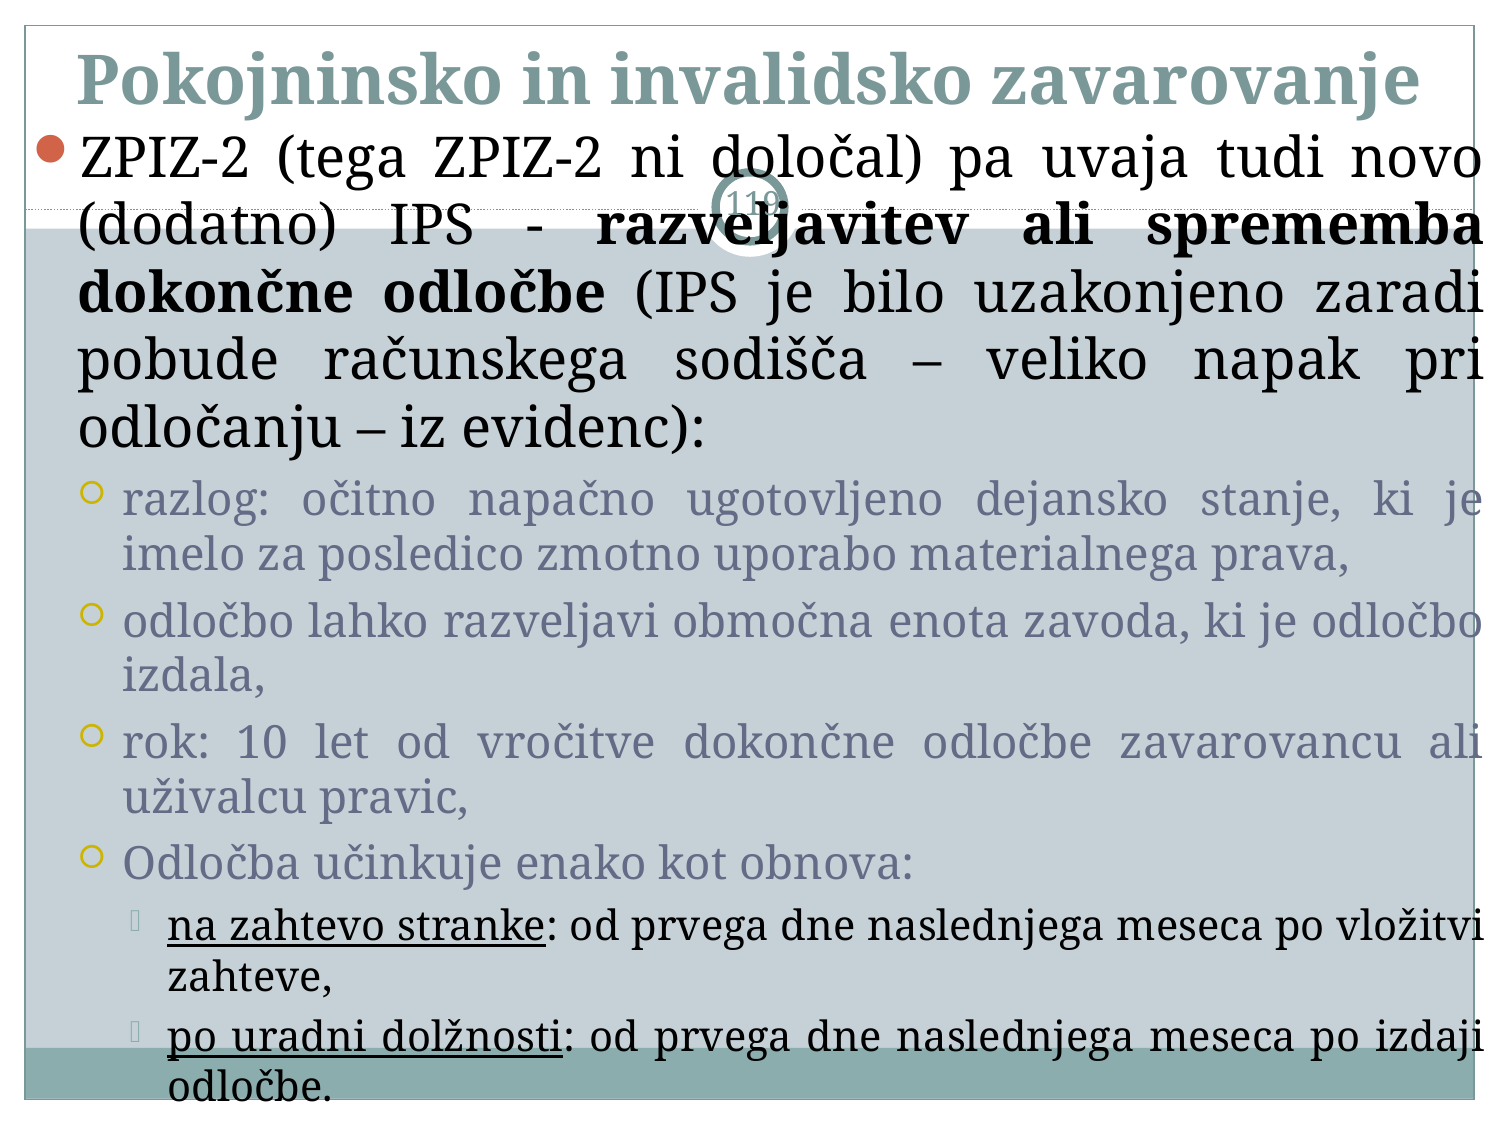

# Pokojninsko in invalidsko zavarovanje
ZPIZ-2 (tega ZPIZ-2 ni določal) pa uvaja tudi novo (dodatno) IPS - razveljavitev ali sprememba dokončne odločbe (IPS je bilo uzakonjeno zaradi pobude računskega sodišča – veliko napak pri odločanju – iz evidenc):
razlog: očitno napačno ugotovljeno dejansko stanje, ki je imelo za posledico zmotno uporabo materialnega prava,
odločbo lahko razveljavi območna enota zavoda, ki je odločbo izdala,
rok: 10 let od vročitve dokončne odločbe zavarovancu ali uživalcu pravic,
Odločba učinkuje enako kot obnova:
na zahtevo stranke: od prvega dne naslednjega meseca po vložitvi zahteve,
po uradni dolžnosti: od prvega dne naslednjega meseca po izdaji odločbe.